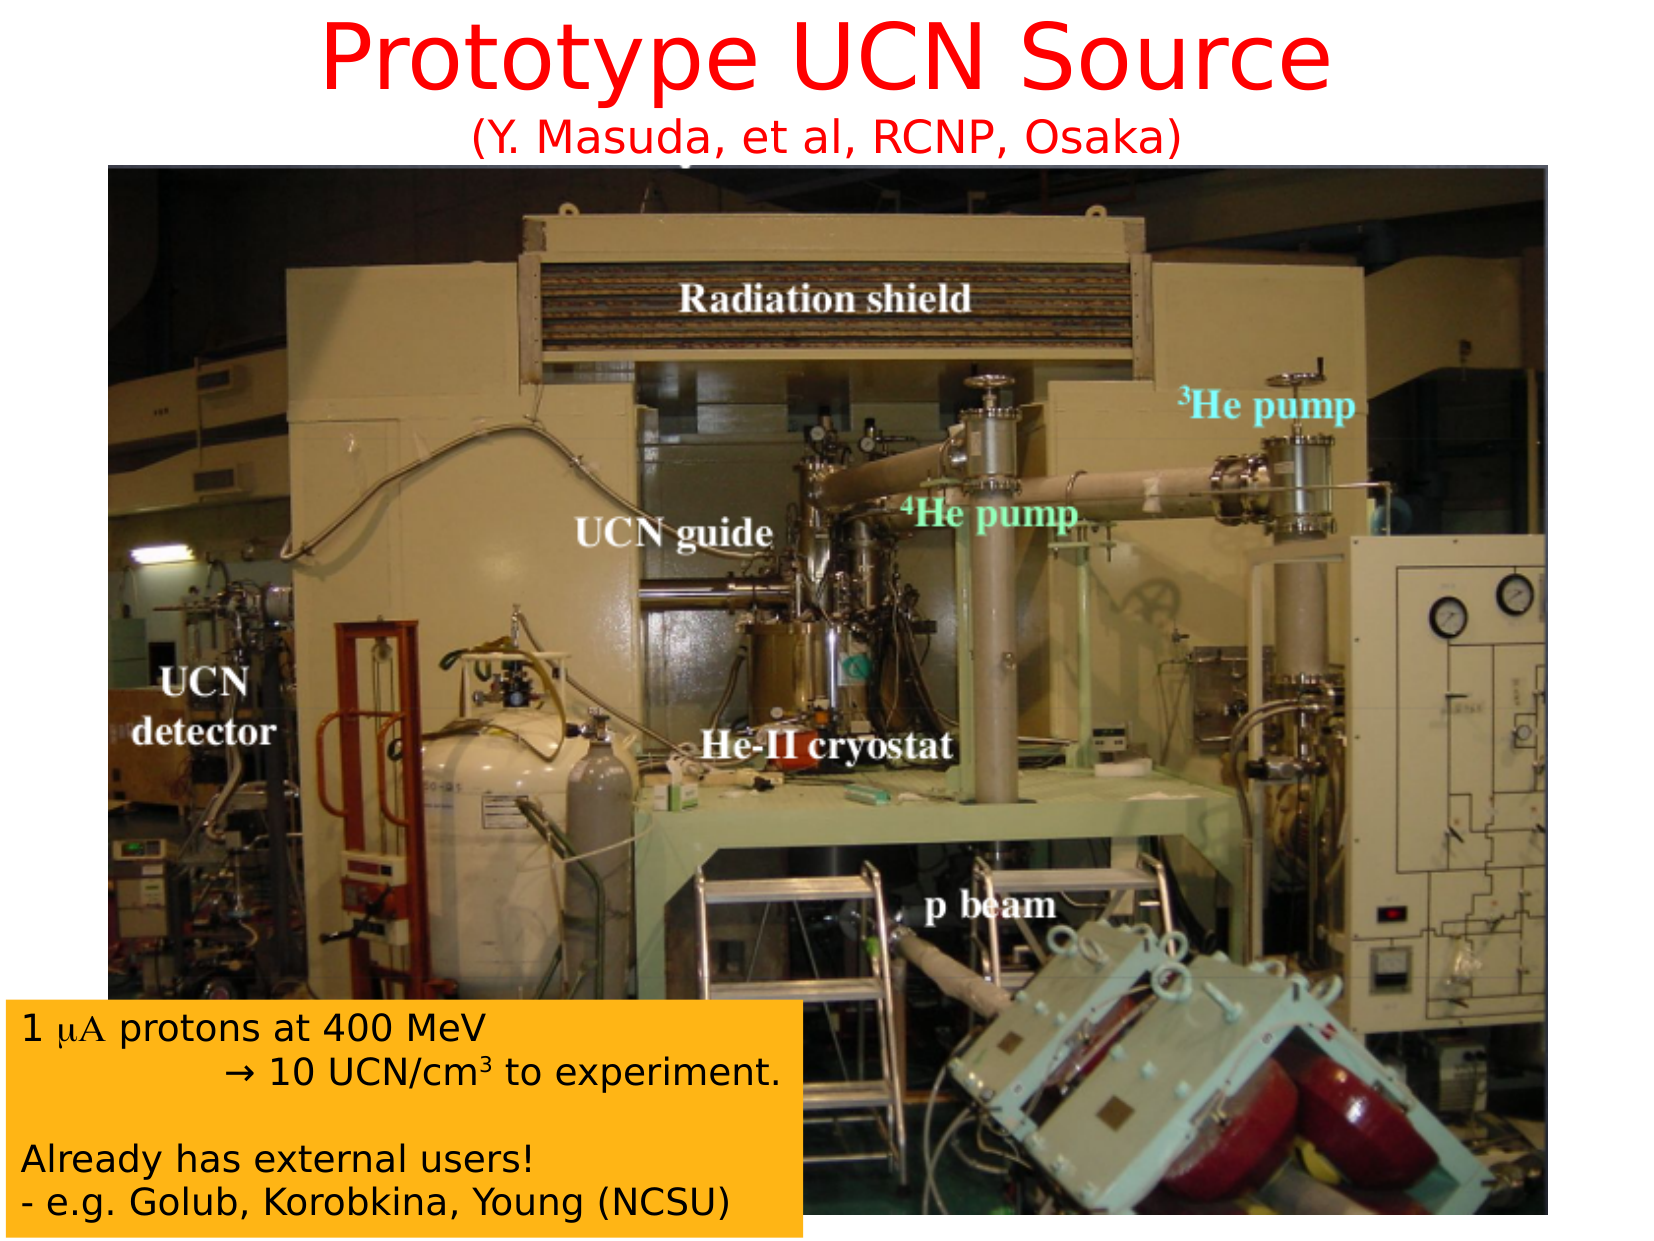

# Prototype UCN Source (Y. Masuda, et al, RCNP, Osaka)
1 A protons at 400 MeV
 → 10 UCN/cm3 to experiment.
Already has external users!
- e.g. Golub, Korobkina, Young (NCSU)